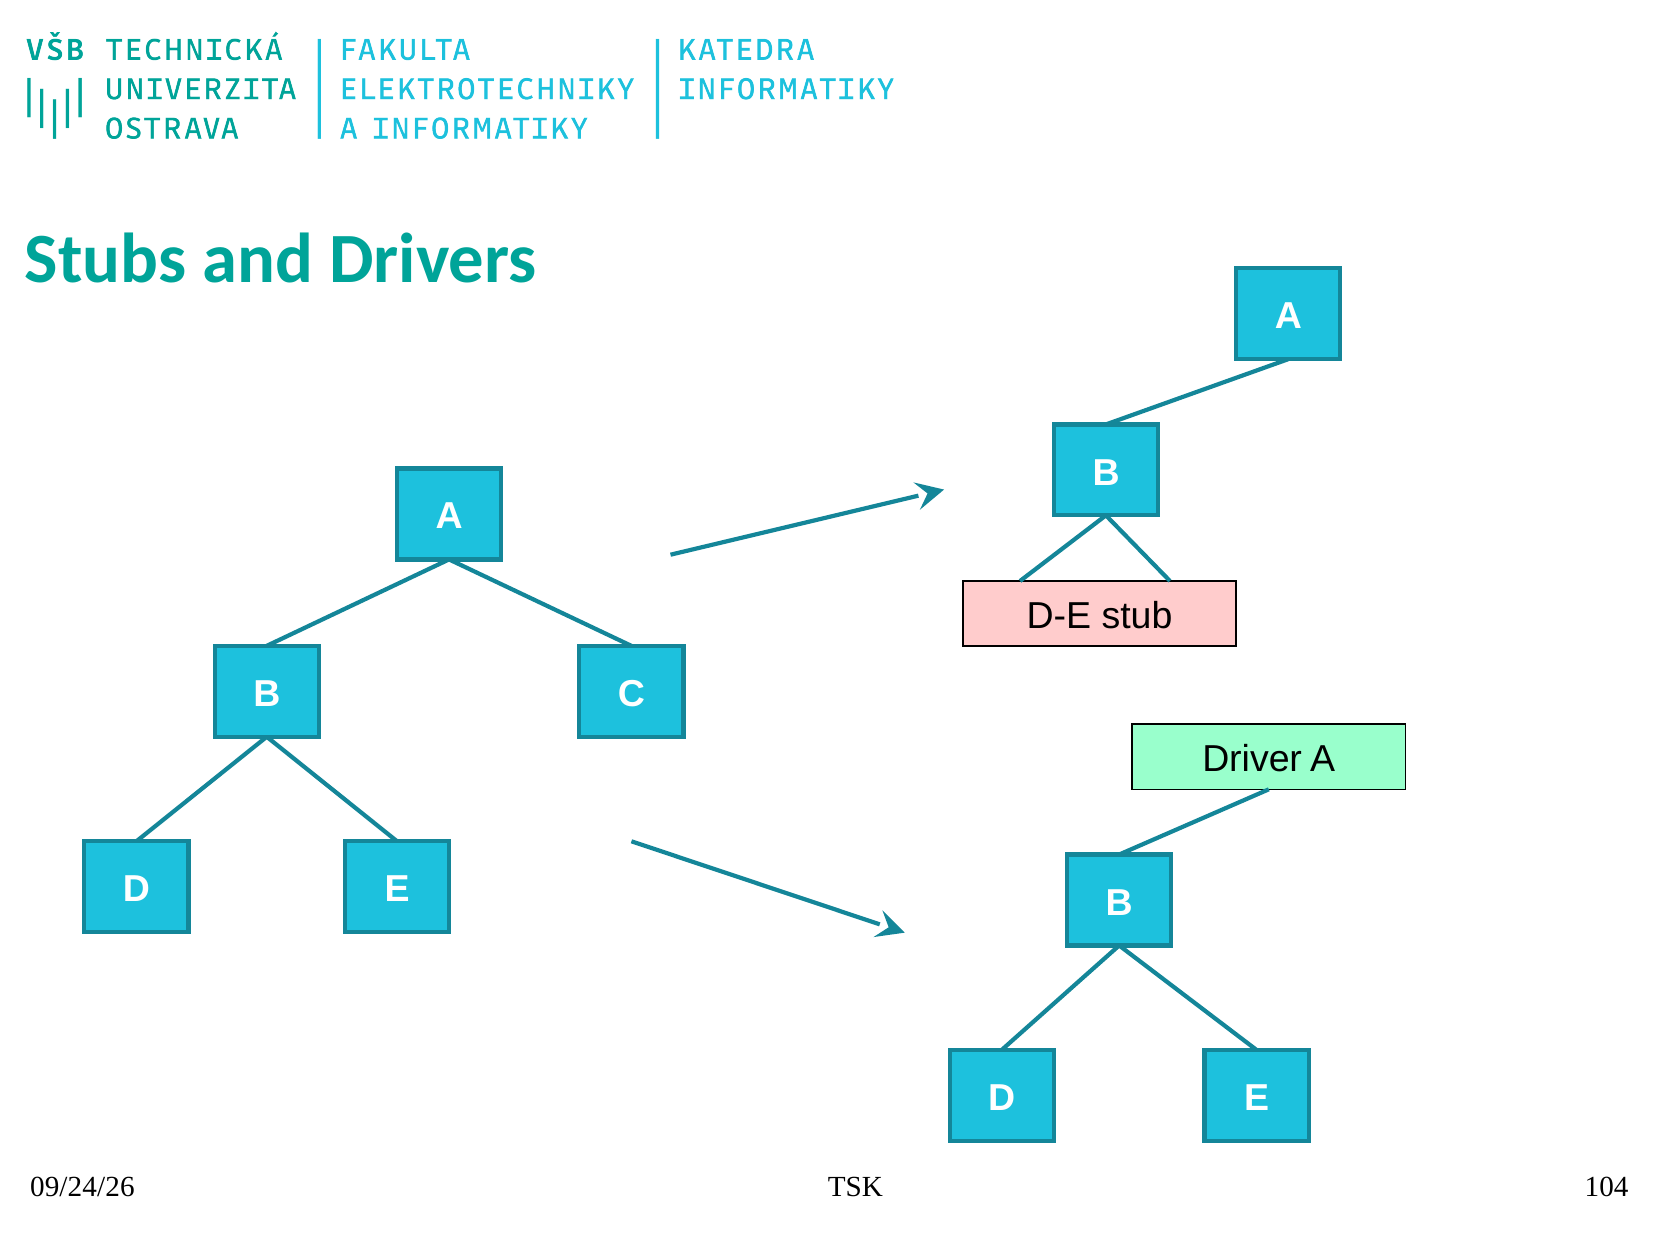

# Stubs and Drivers
A
B
A
D-E stub
B
C
Driver A
D
E
B
D
E
TSK
104